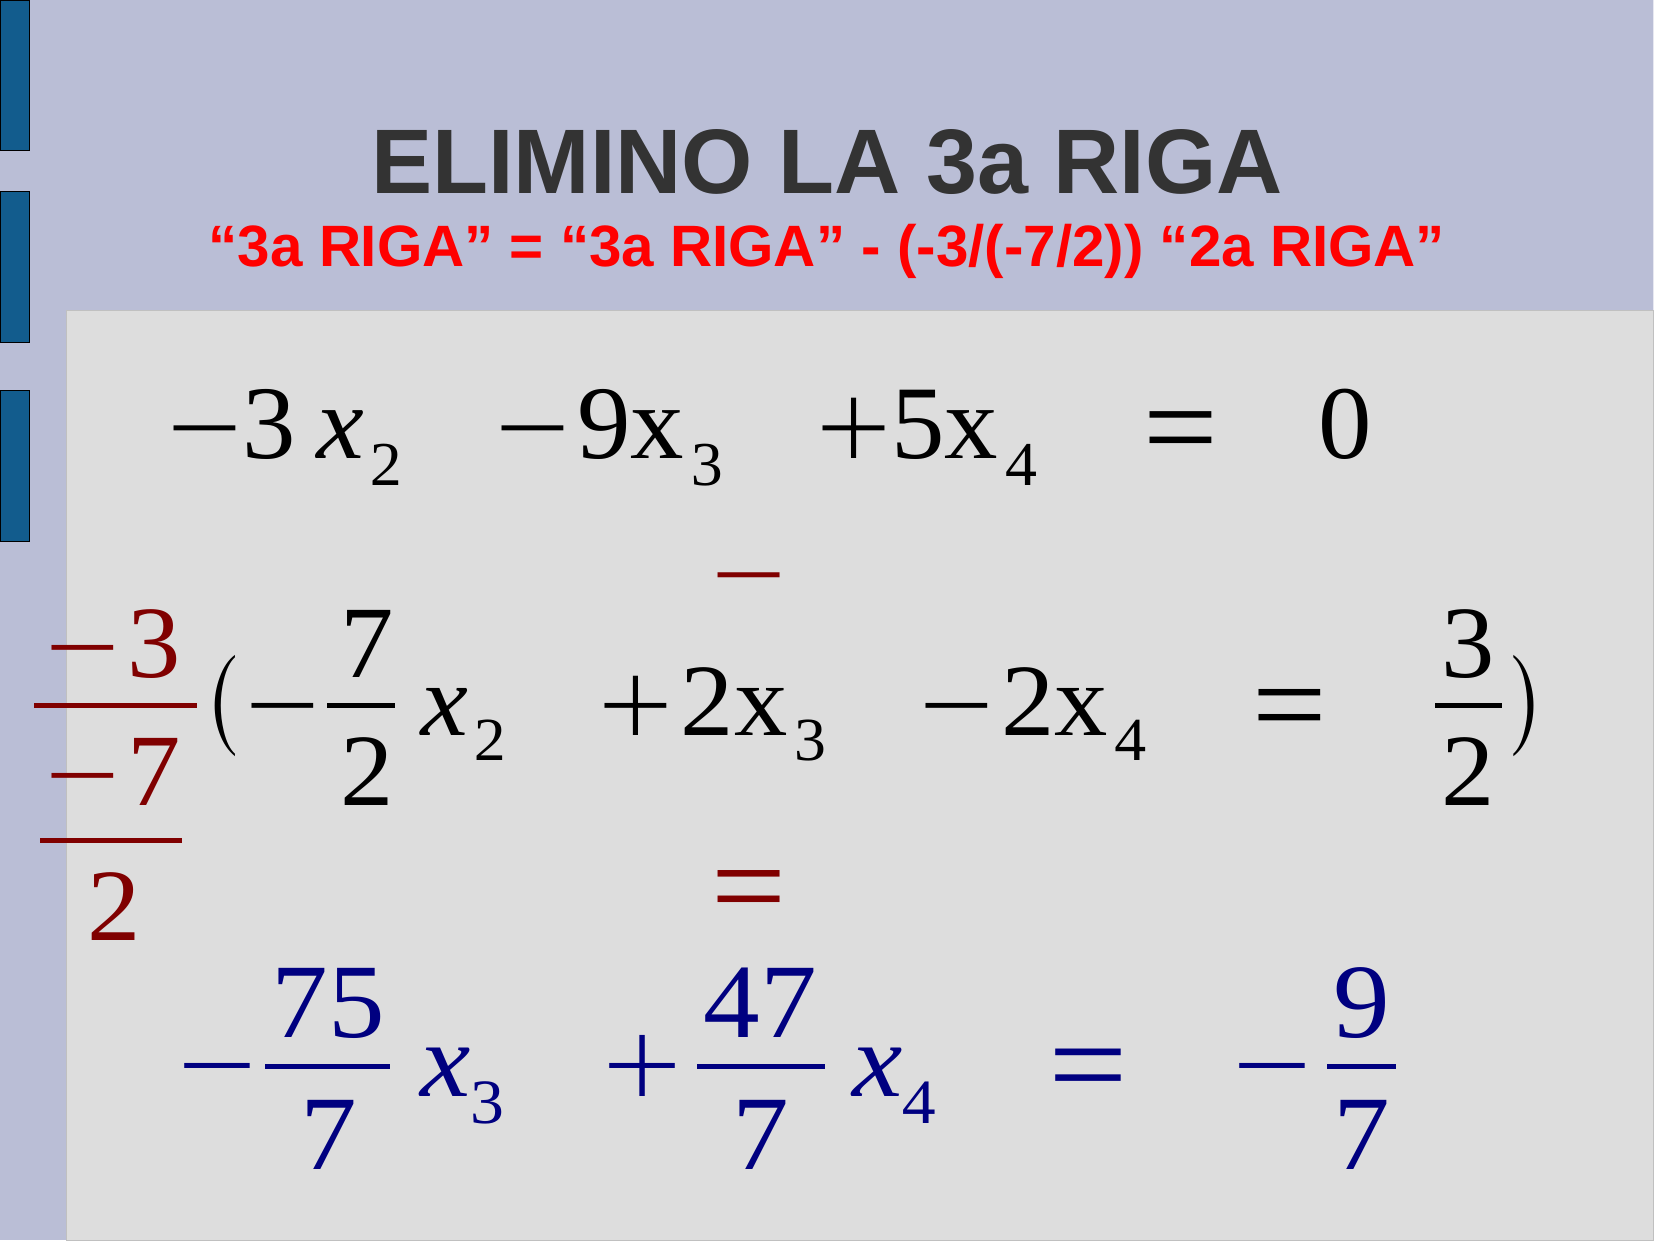

# ELIMINO LA 3a RIGA “3a RIGA” = “3a RIGA” - (-3/(-7/2)) “2a RIGA”